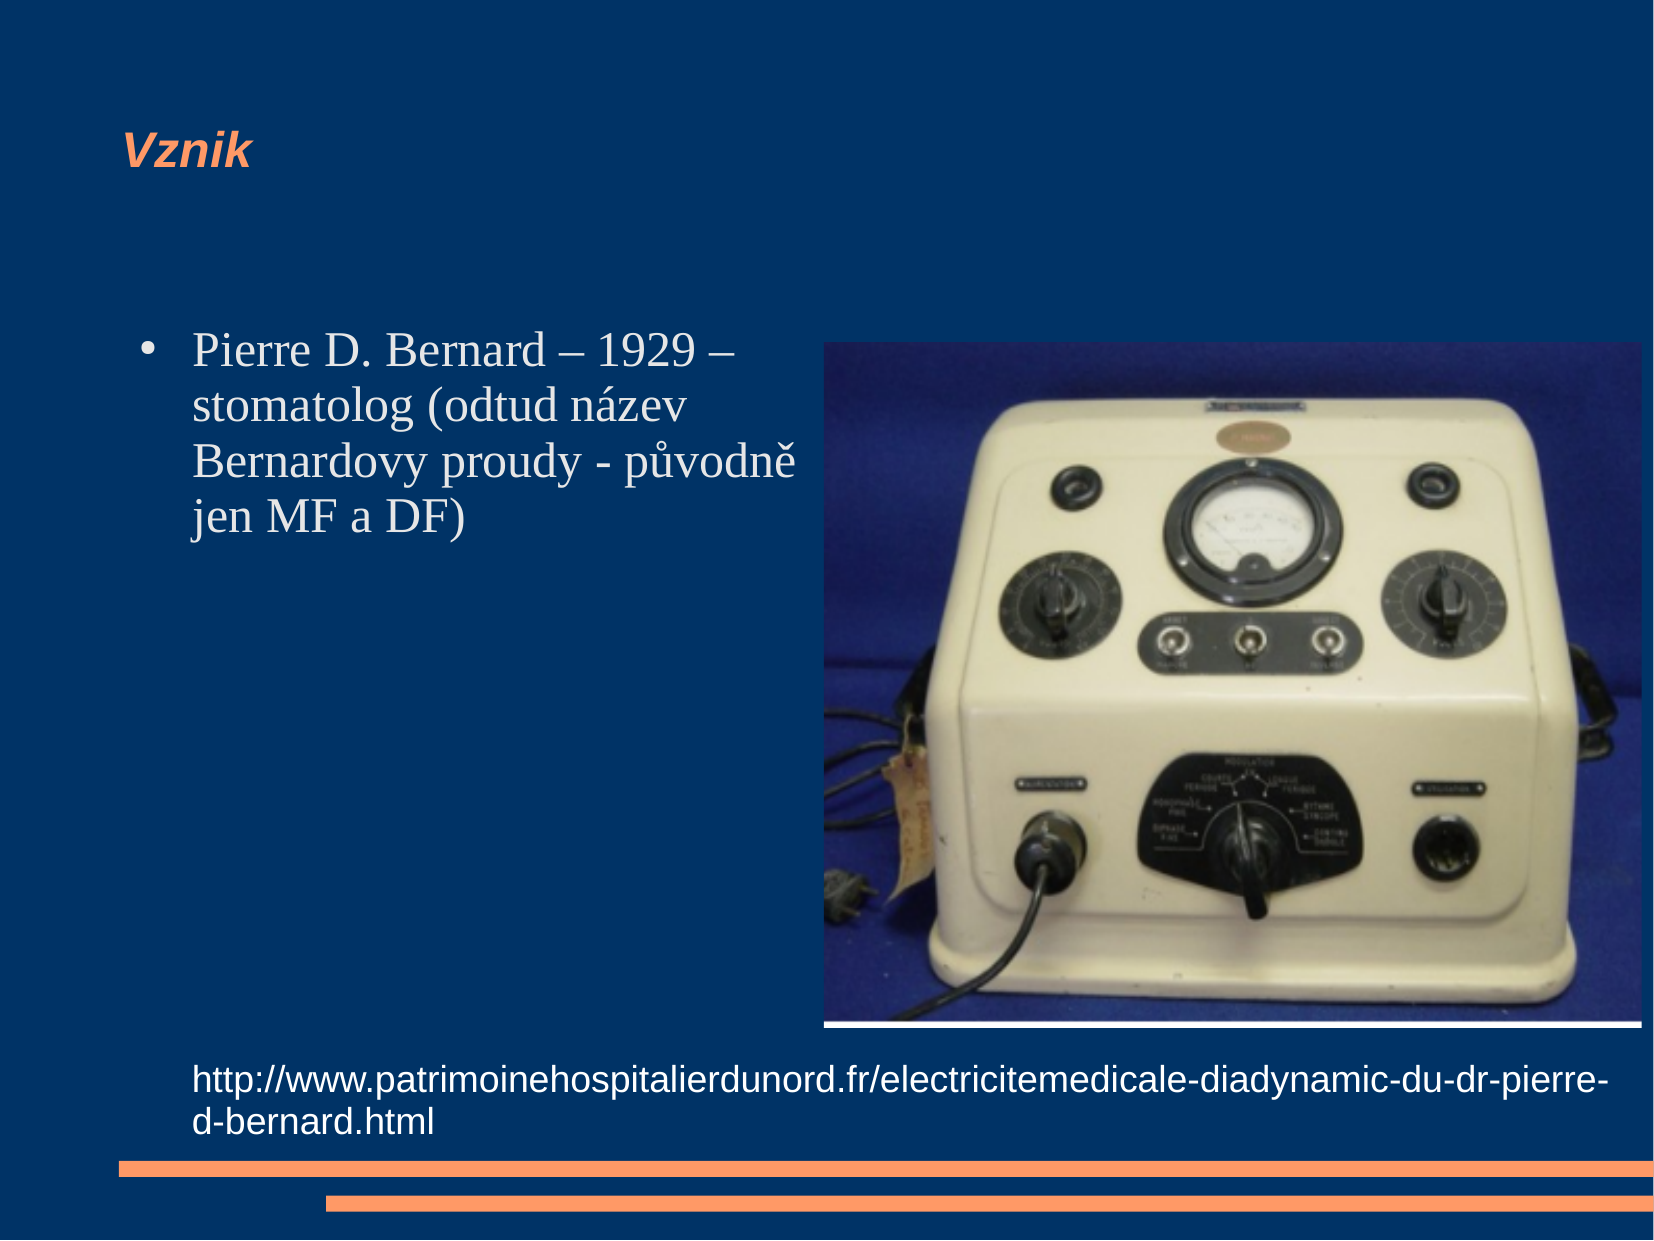

# Vznik
Pierre D. Bernard – 1929 – stomatolog (odtud název Bernardovy proudy - původně jen MF a DF)
http://www.patrimoinehospitalierdunord.fr/electricitemedicale-diadynamic-du-dr-pierre-d-bernard.html